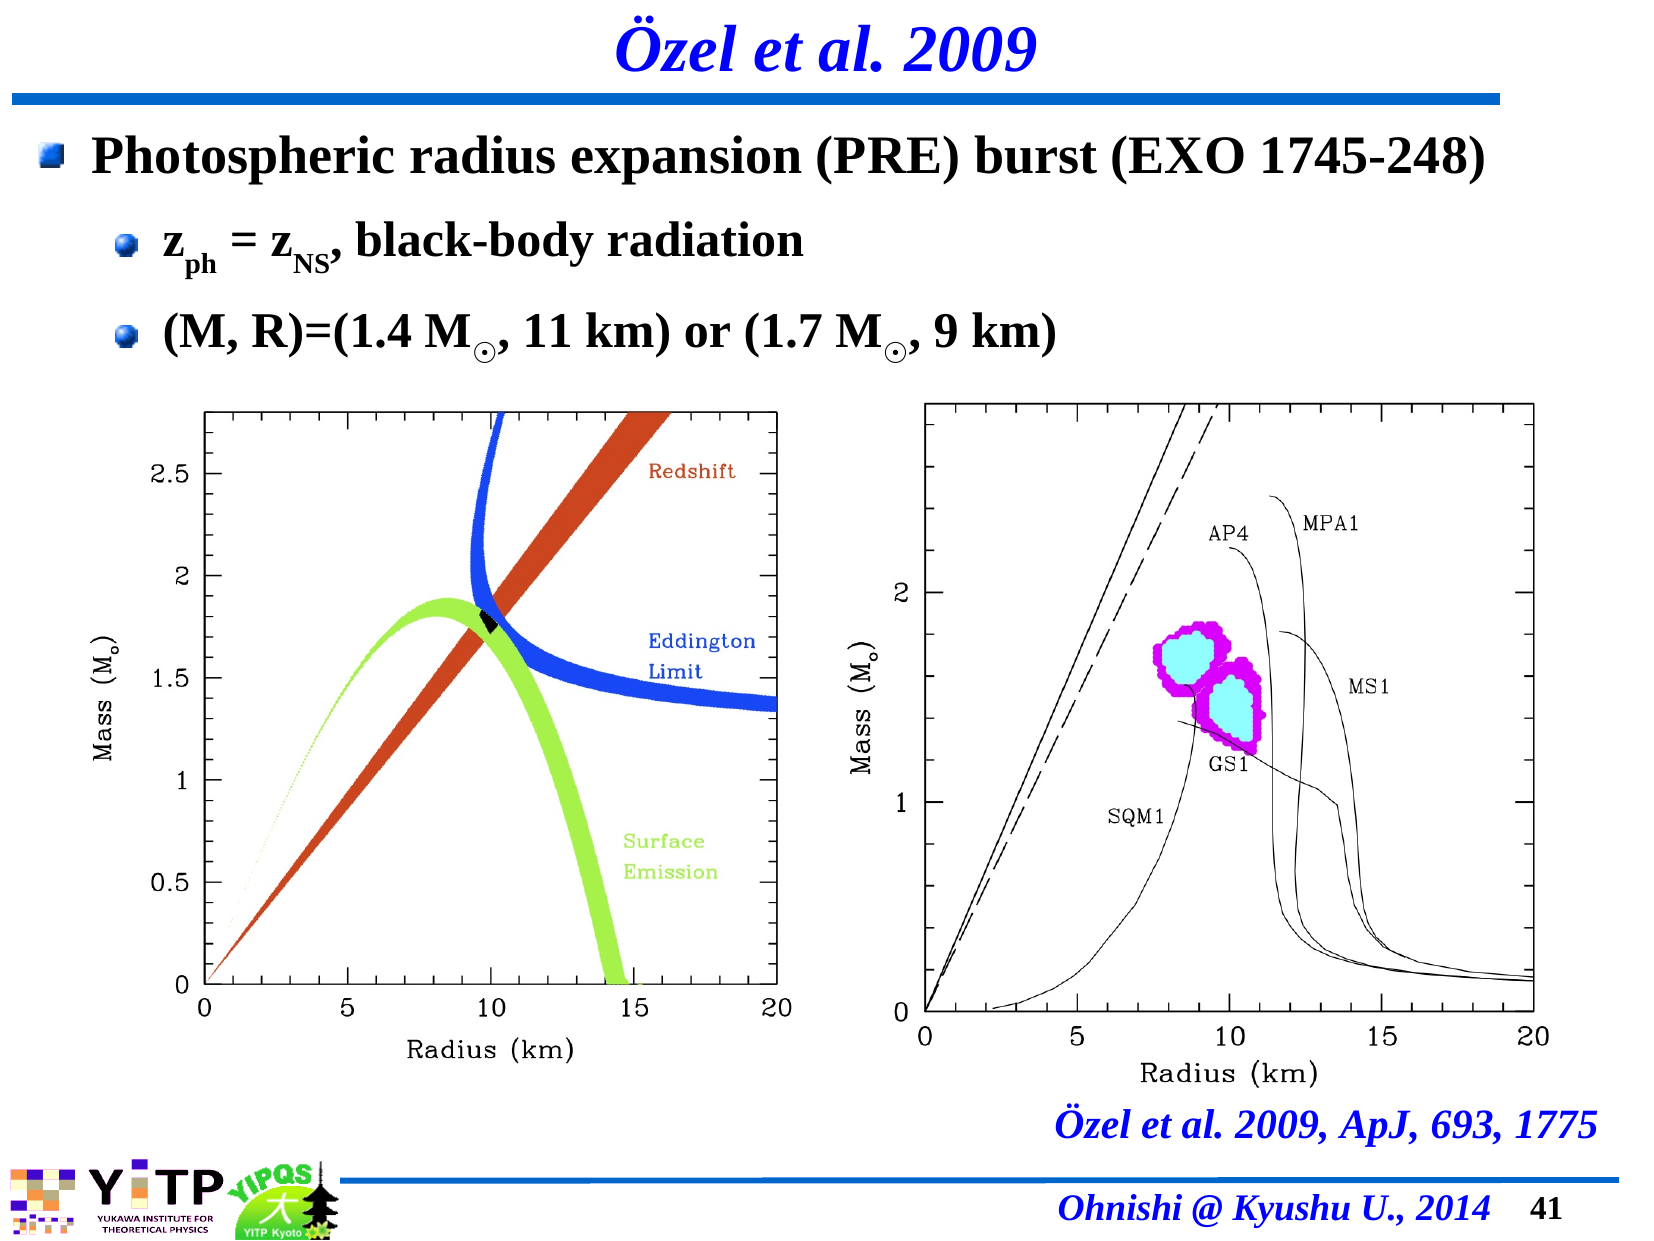

# Özel et al. 2009
Photospheric radius expansion (PRE) burst (EXO 1745-248)
zph = zNS, black-body radiation
(M, R)=(1.4 M☉, 11 km) or (1.7 M☉, 9 km)
Özel et al. 2009, ApJ, 693, 1775